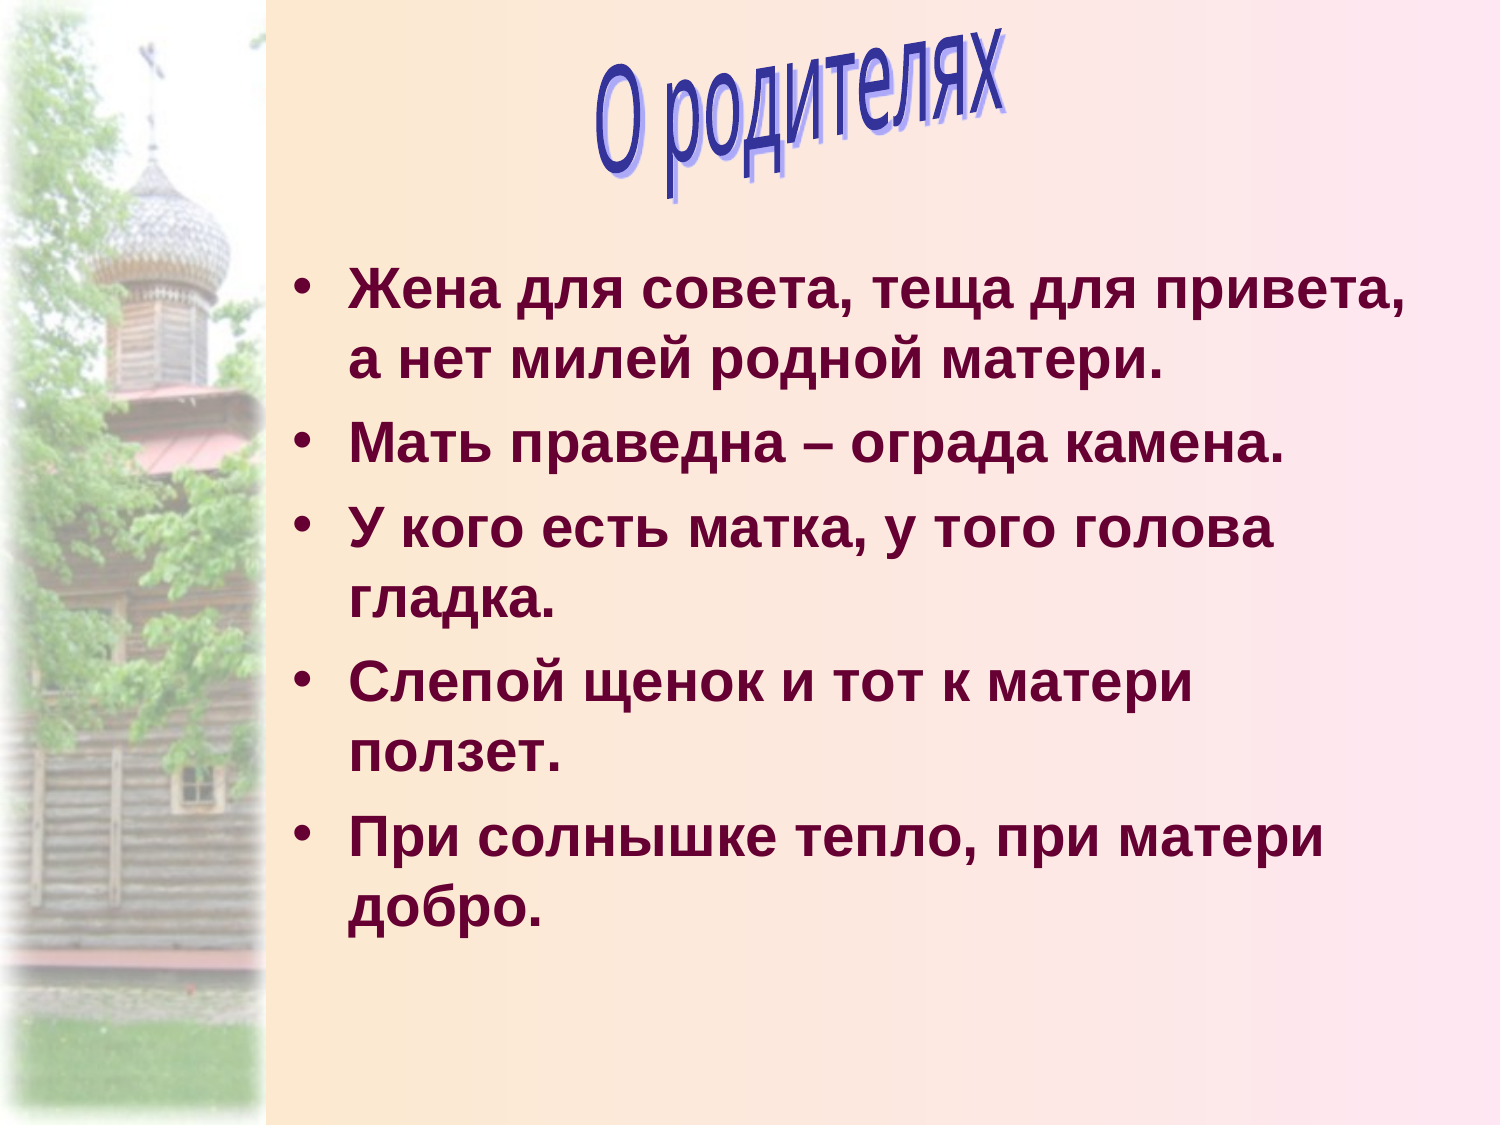

О родителях
Жена для совета, теща для привета, а нет милей родной матери.
Мать праведна – ограда камена.
У кого есть матка, у того голова гладка.
Слепой щенок и тот к матери ползет.
При солнышке тепло, при матери добро.